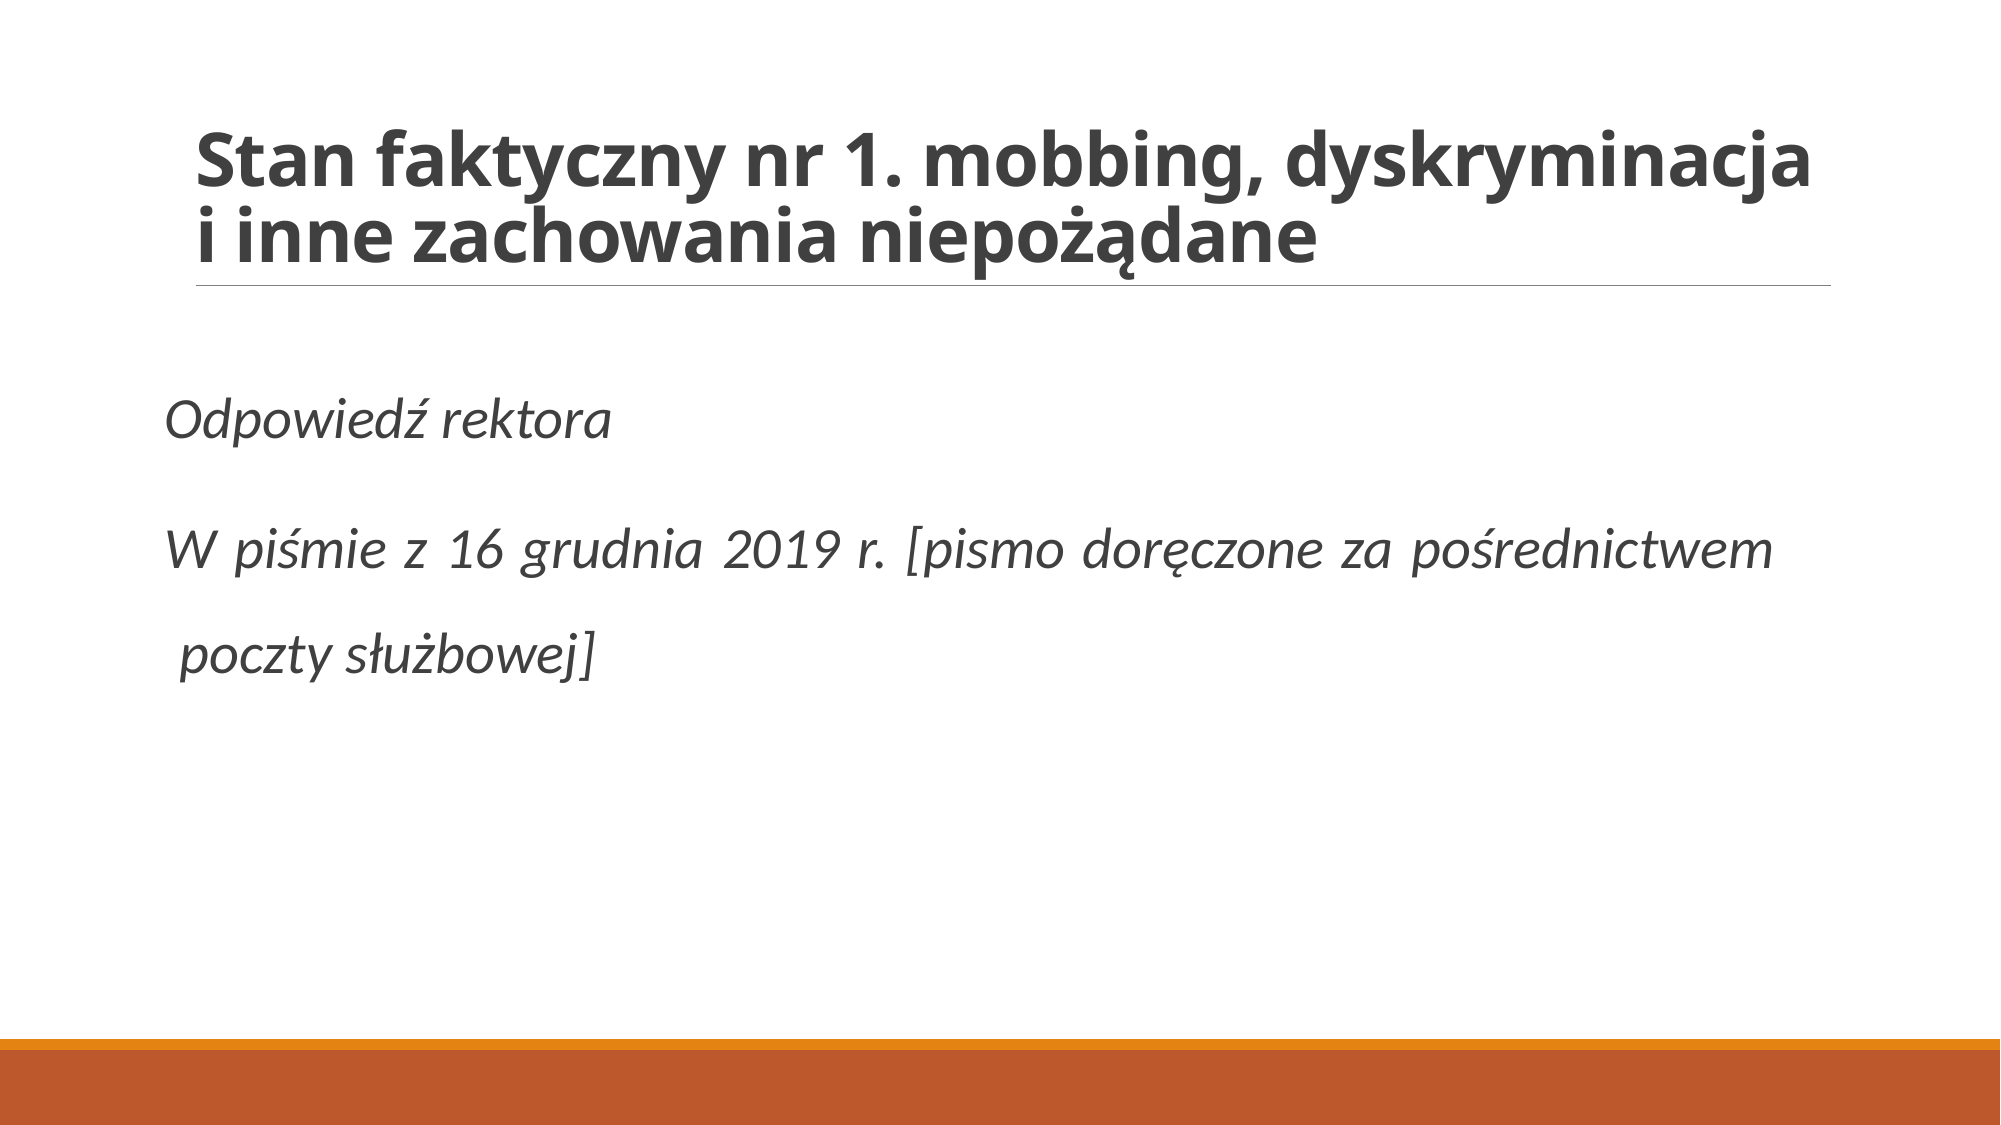

# Stan faktyczny nr 1. mobbing, dyskryminacja i inne zachowania niepożądane
Odpowiedź rektora
W piśmie z 16 grudnia 2019 r. [pismo doręczone za pośrednictwem poczty służbowej]